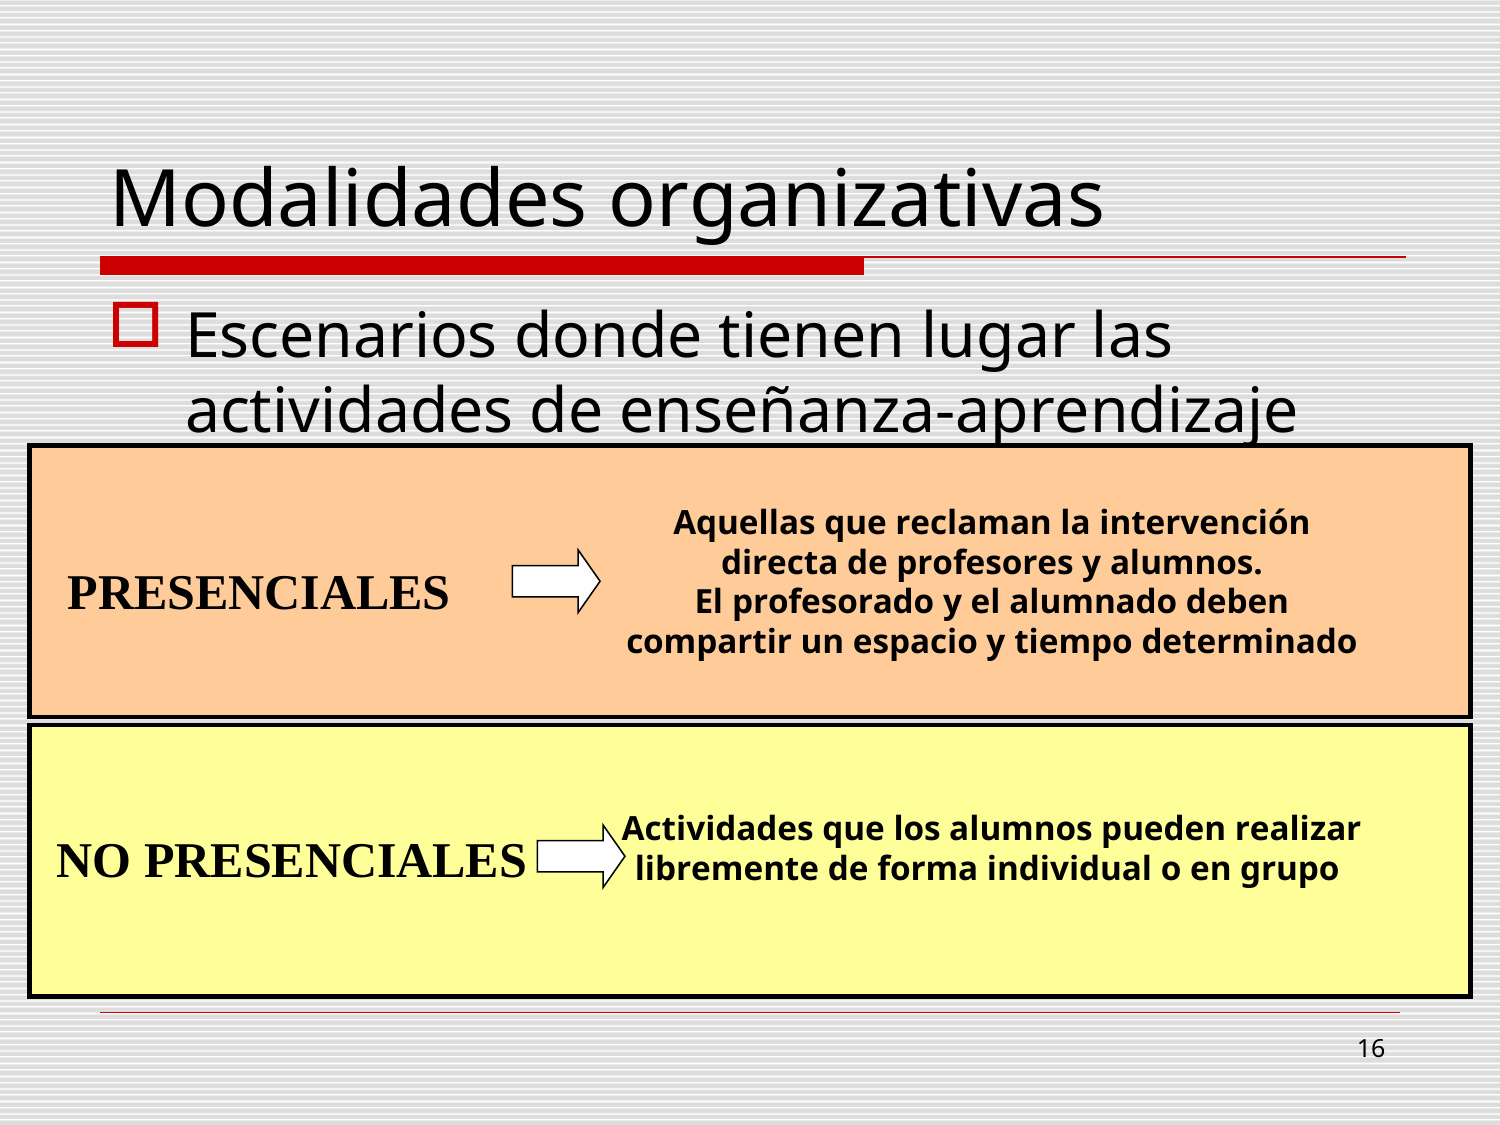

# Modalidades organizativas
Escenarios donde tienen lugar las actividades de enseñanza-aprendizaje
Aquellas que reclaman la intervención directa de profesores y alumnos.
El profesorado y el alumnado deben compartir un espacio y tiempo determinado
PRESENCIALES
Actividades que los alumnos pueden realizar libremente de forma individual o en grupo
NO PRESENCIALES